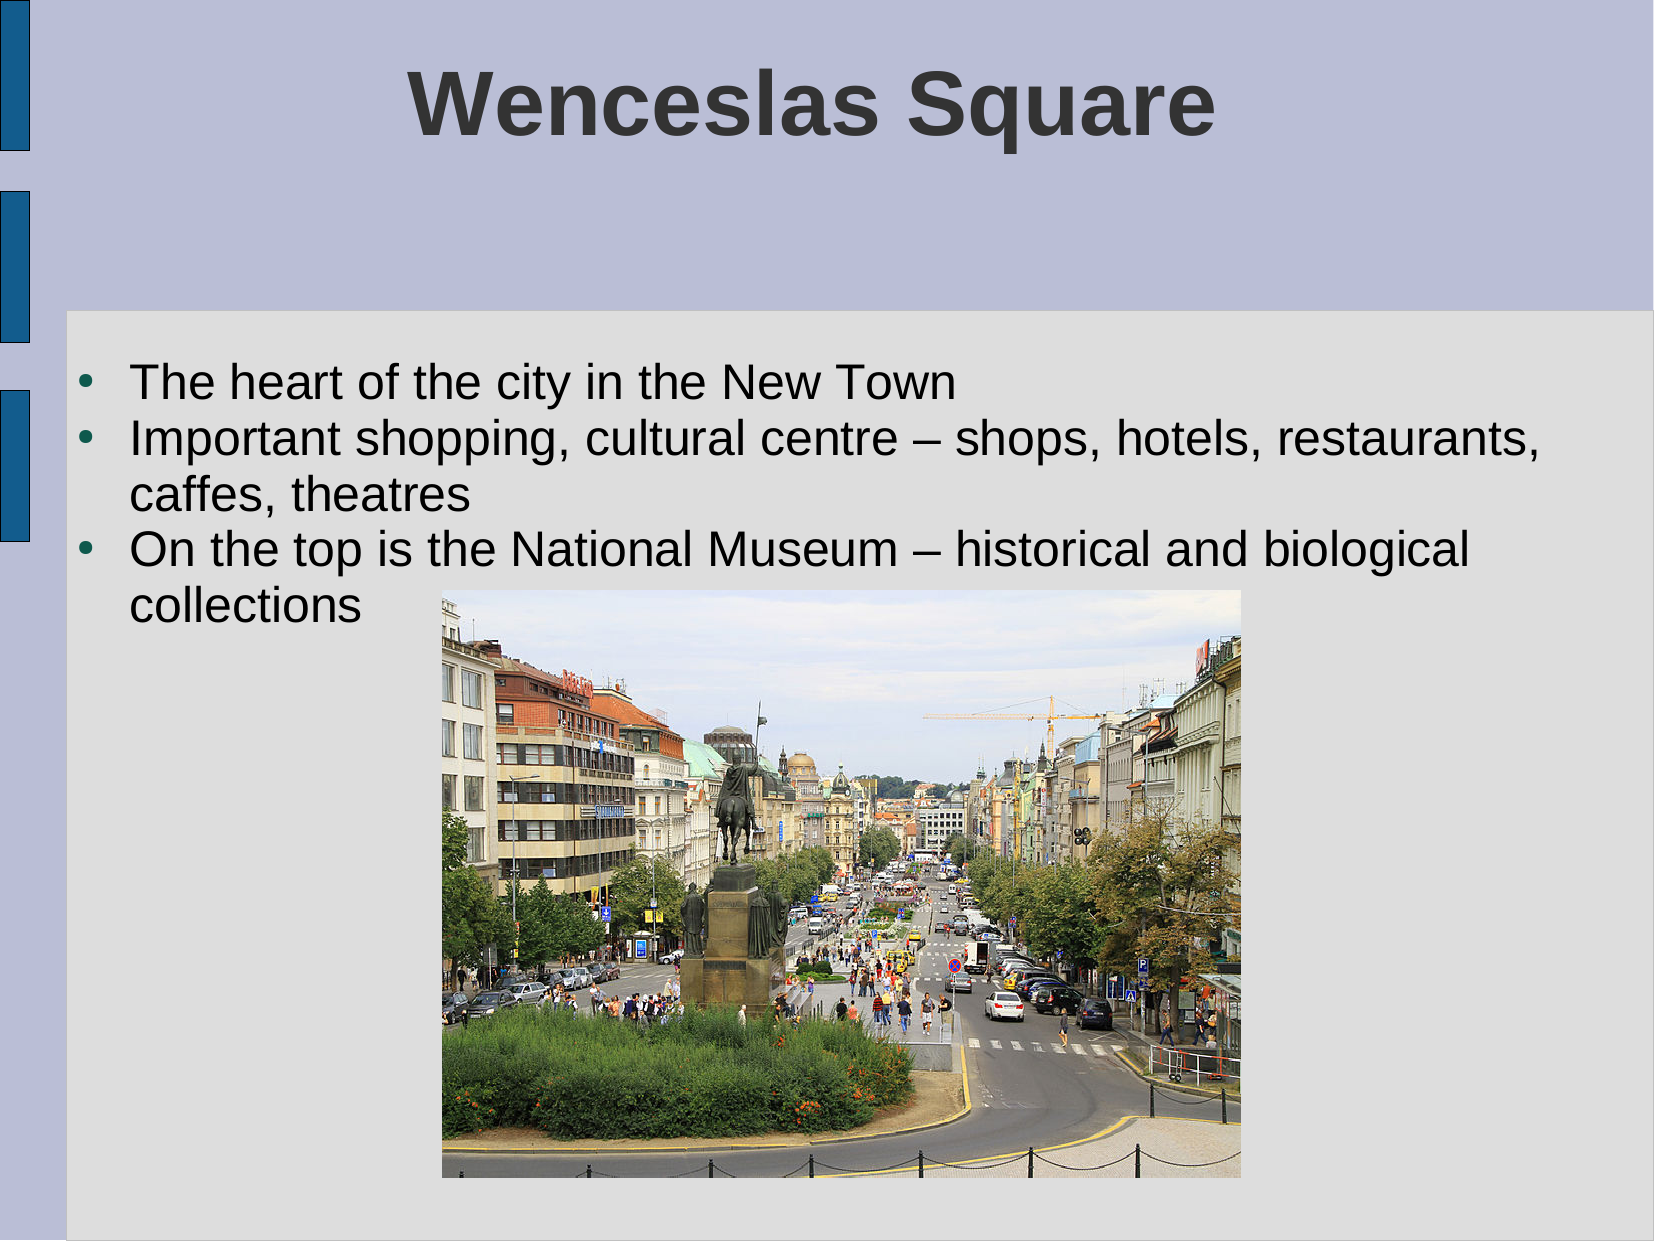

# Wenceslas Square
The heart of the city in the New Town
Important shopping, cultural centre – shops, hotels, restaurants, caffes, theatres
On the top is the National Museum – historical and biological collections